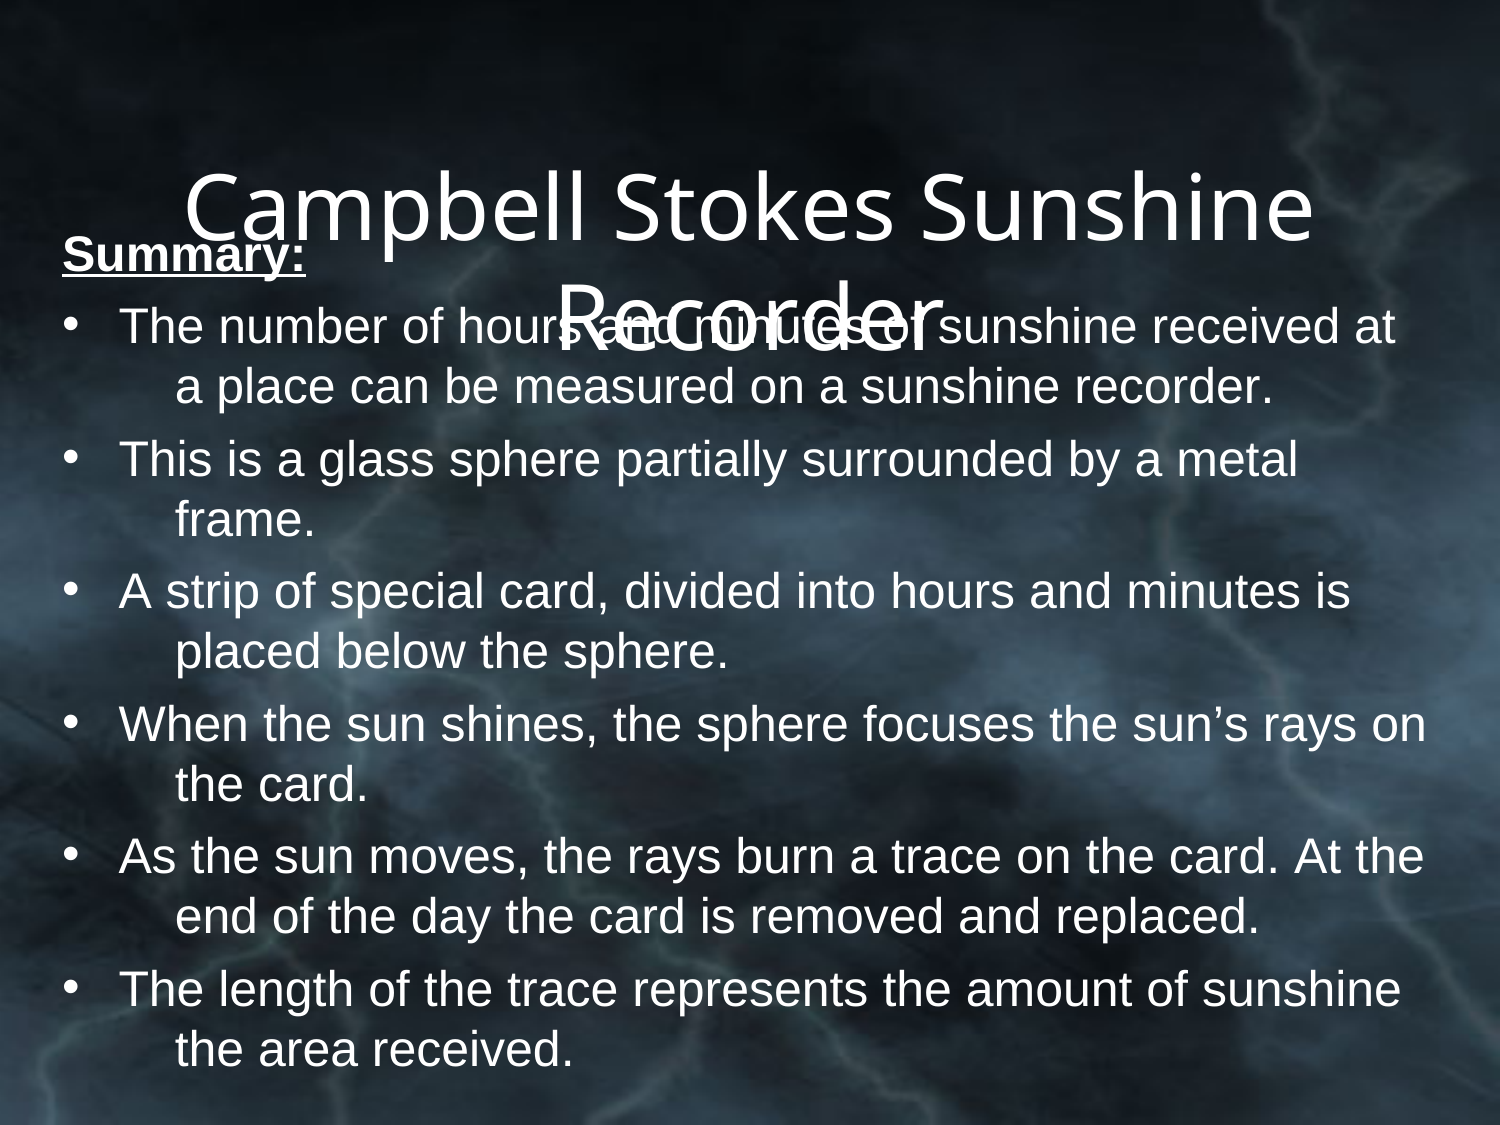

# Campbell Stokes Sunshine Recorder
Summary:
The number of hours and minutes of sunshine received at a place can be measured on a sunshine recorder.
This is a glass sphere partially surrounded by a metal frame.
A strip of special card, divided into hours and minutes is placed below the sphere.
When the sun shines, the sphere focuses the sun’s rays on the card.
As the sun moves, the rays burn a trace on the card. At the end of the day the card is removed and replaced.
The length of the trace represents the amount of sunshine the area received.